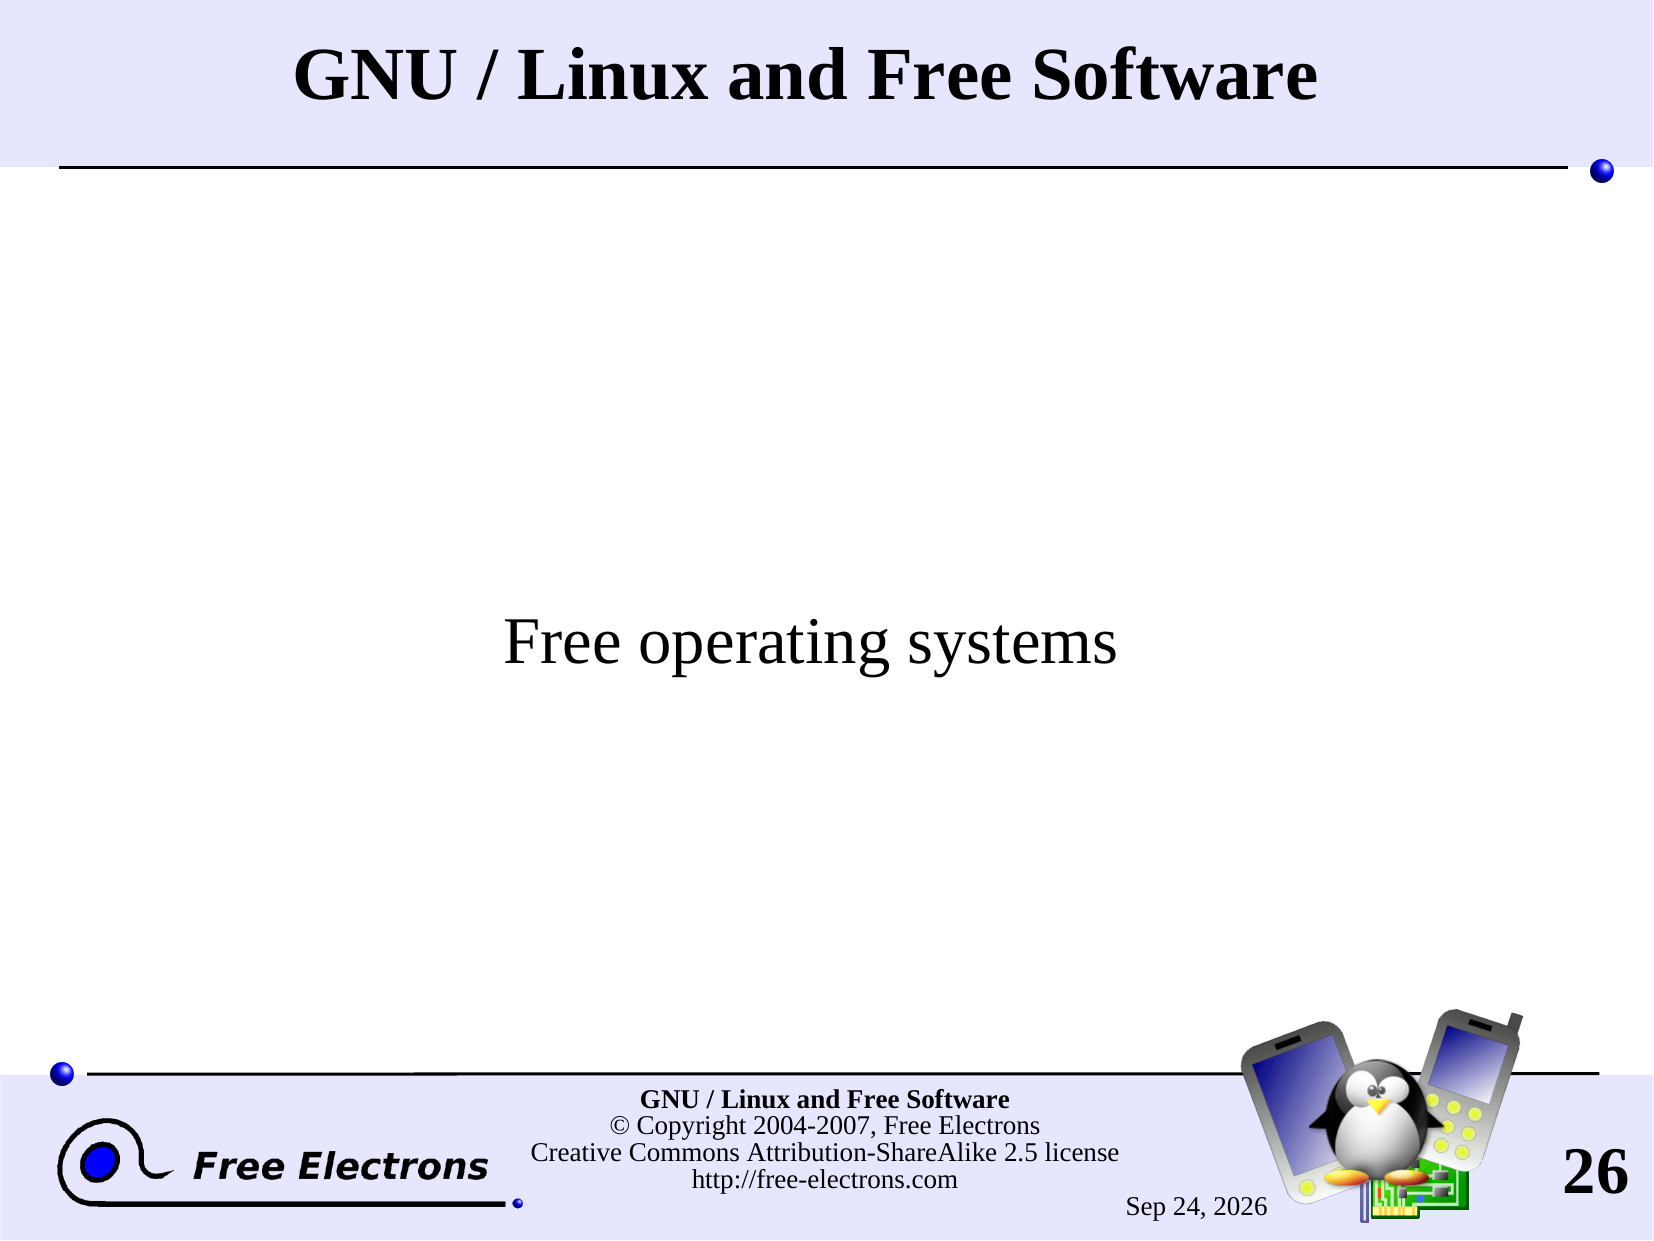

# GNU / Linux and Free Software
Free operating systems